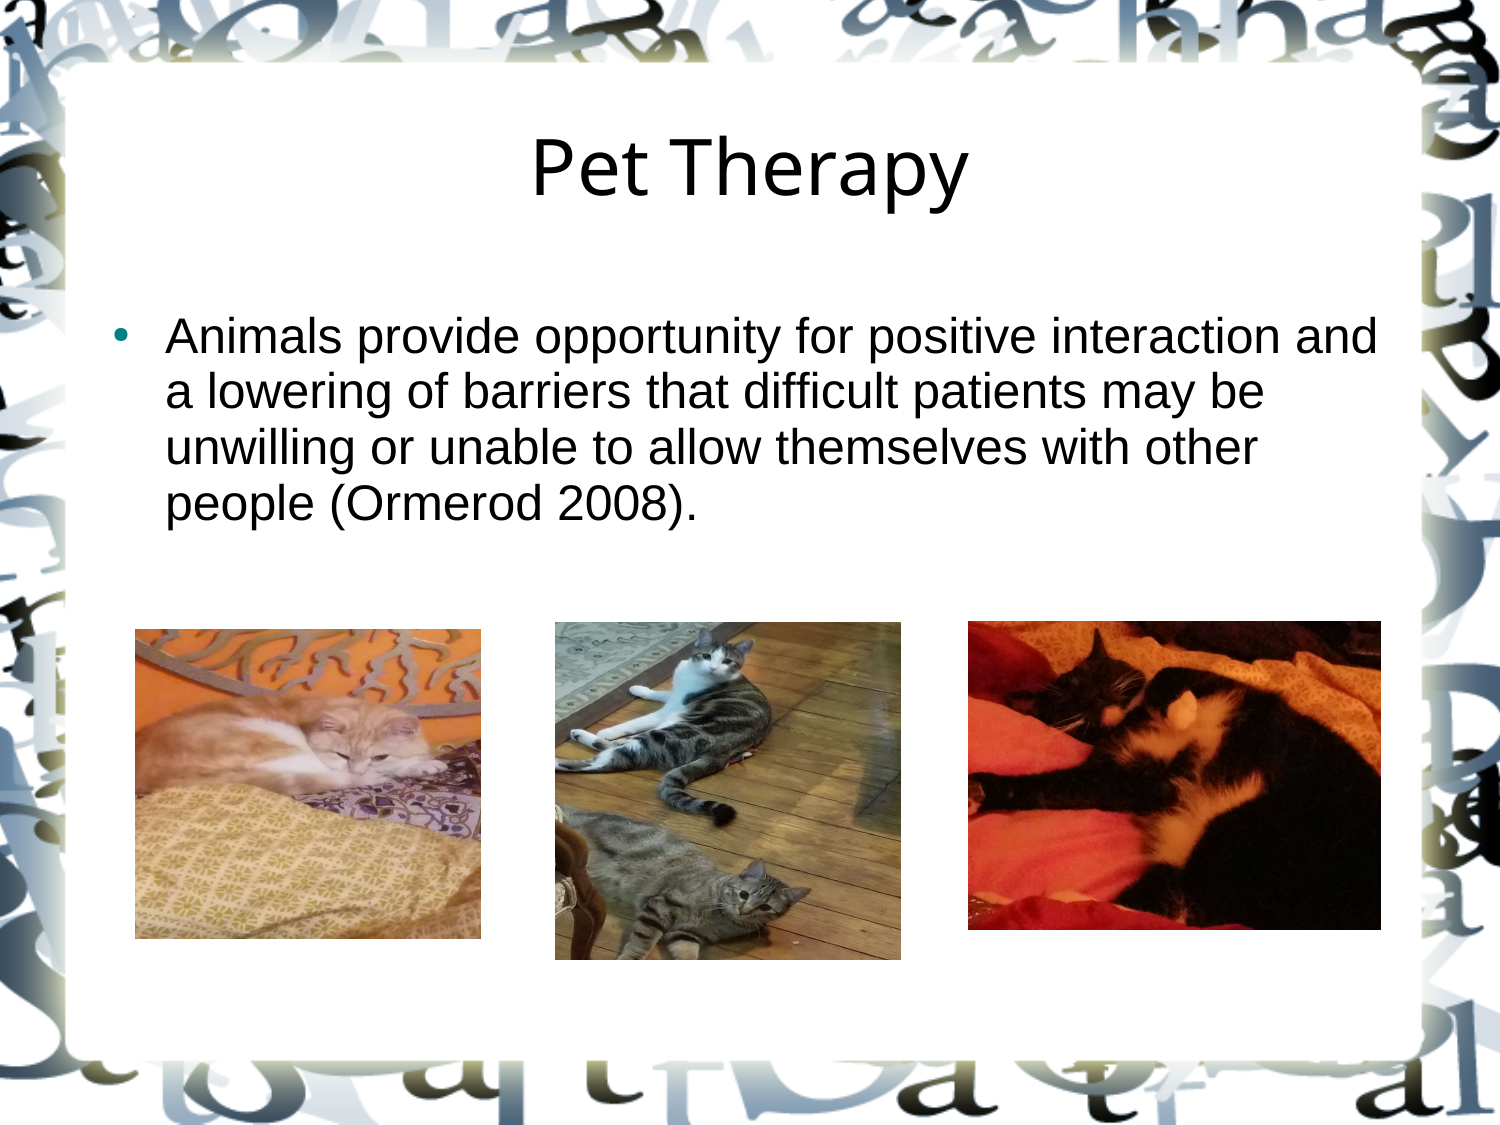

# Pet Therapy
Animals provide opportunity for positive interaction and a lowering of barriers that difficult patients may be unwilling or unable to allow themselves with other people (Ormerod 2008).